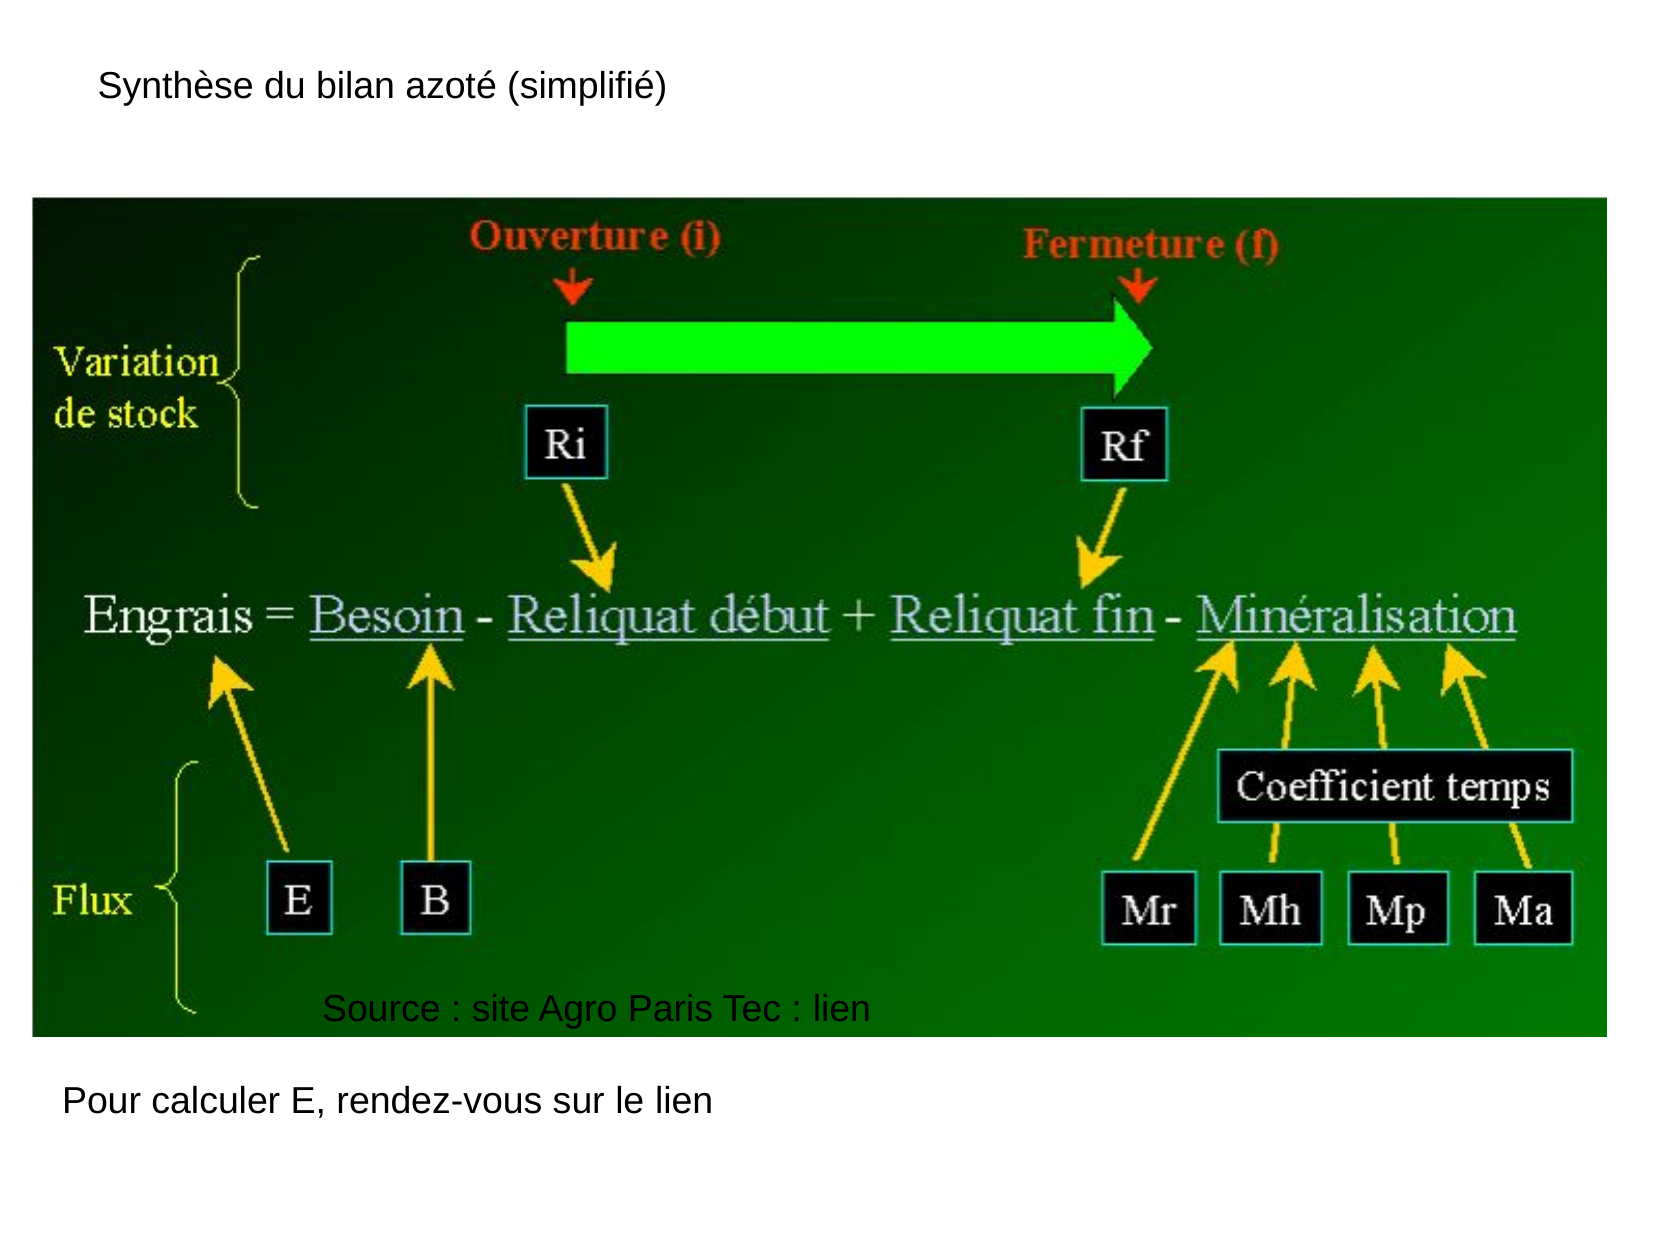

Synthèse du bilan azoté (simplifié)
# Ce que nous recherchons à déterminer es E  (quantité d ’azote minéral apporté par l ’engrais (engrais de synthèse ou engrais organique))
Source : site Agro Paris Tec : lien
Pour calculer E, rendez-vous sur le lien